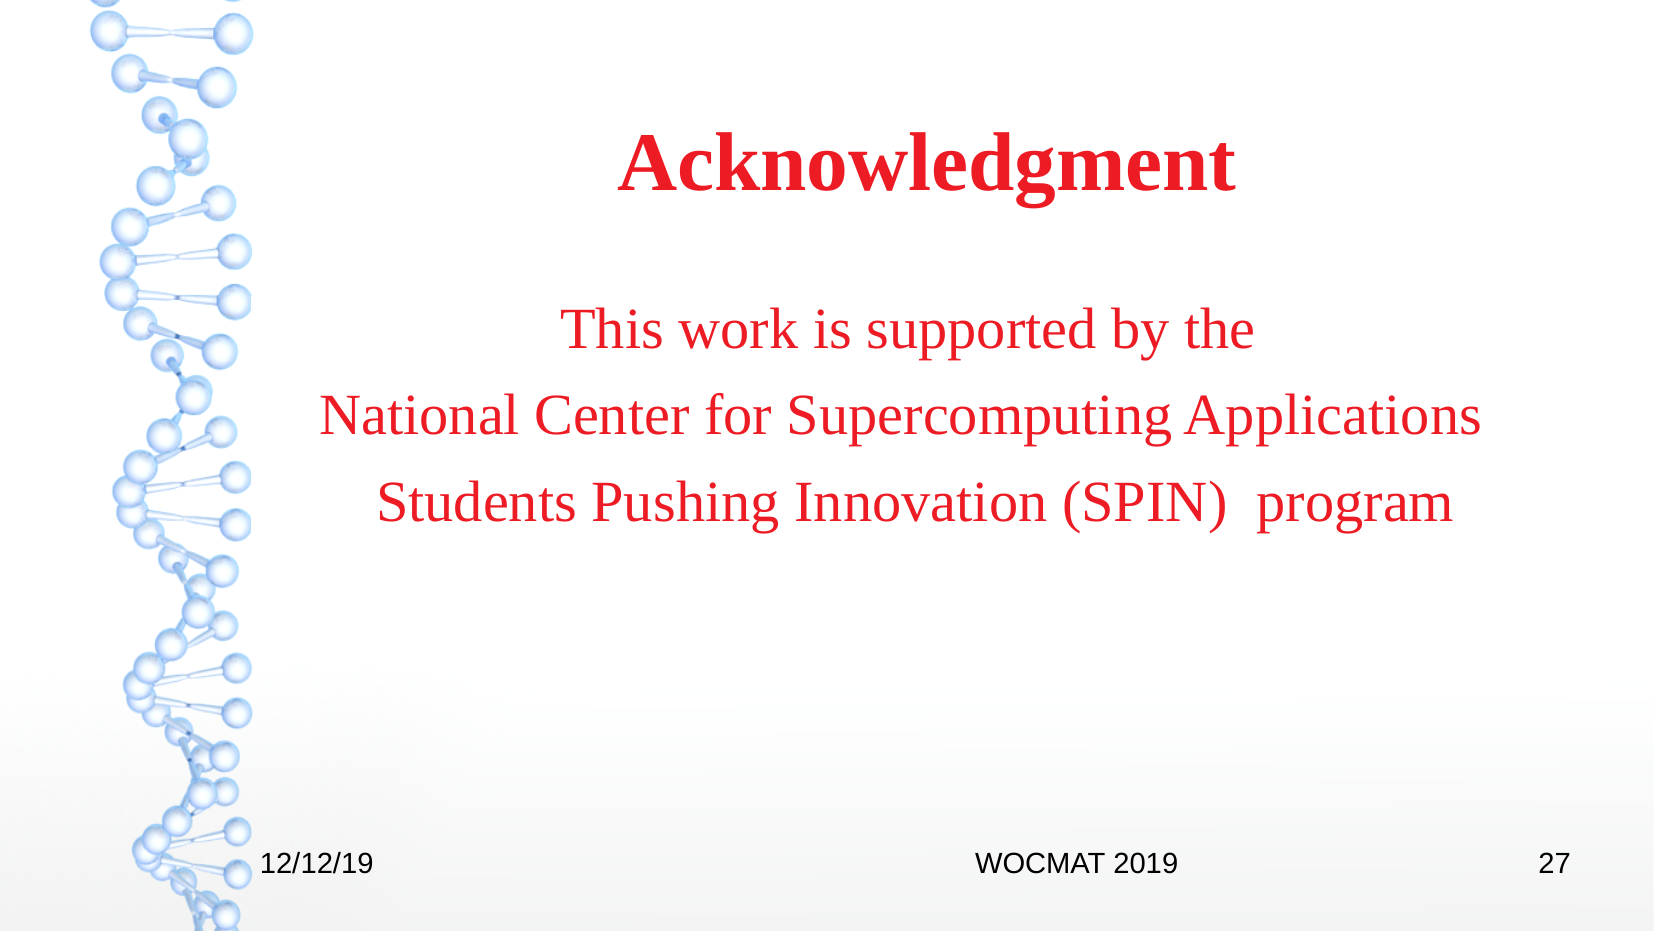

# Acknowledgment
This work is supported by the
National Center for Supercomputing Applications
Students Pushing Innovation (SPIN) program
12/12/19
WOCMAT 2019
27